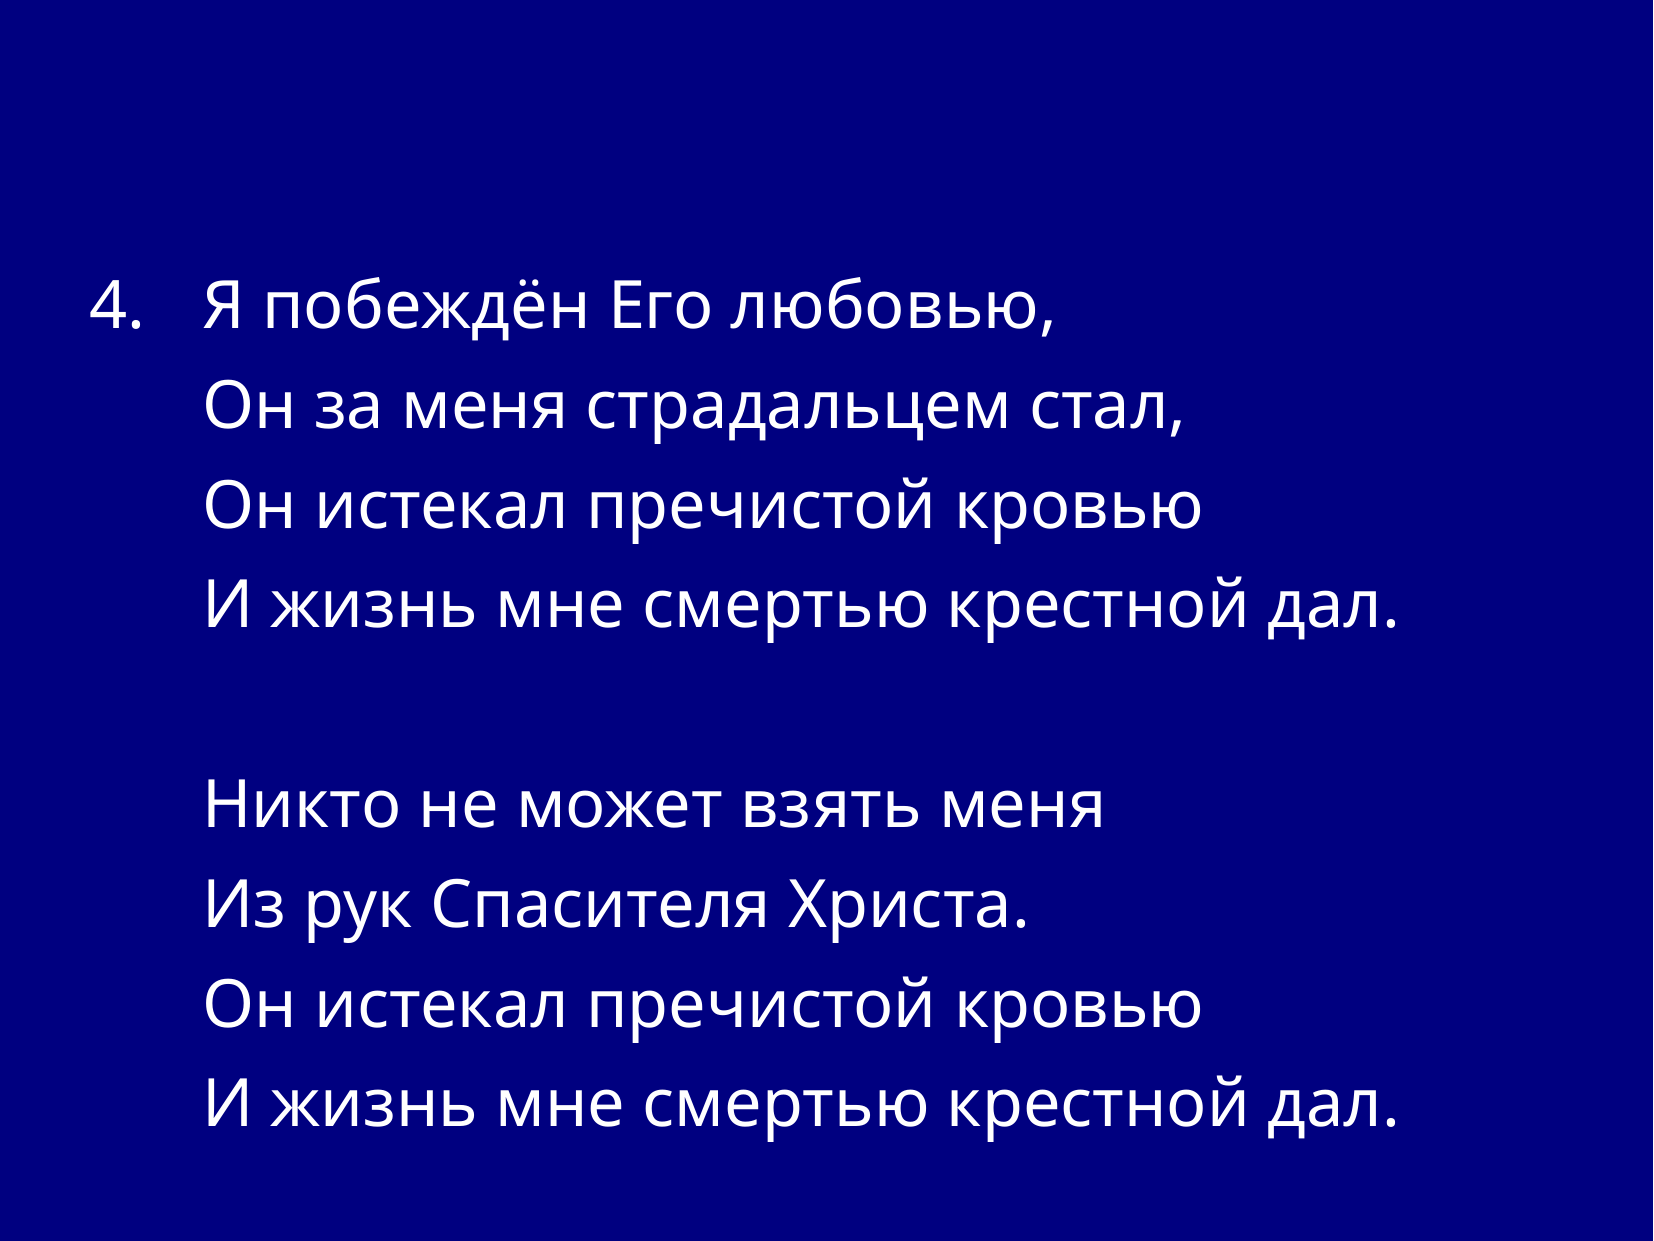

4.	Я побеждён Его любовью,
	Он за меня страдальцем стал,
	Он истекал пречистой кровью
	И жизнь мне смертью крестной дал.
	Никто не может взять меня
	Из рук Спасителя Христа.
	Он истекал пречистой кровью
	И жизнь мне смертью крестной дал.